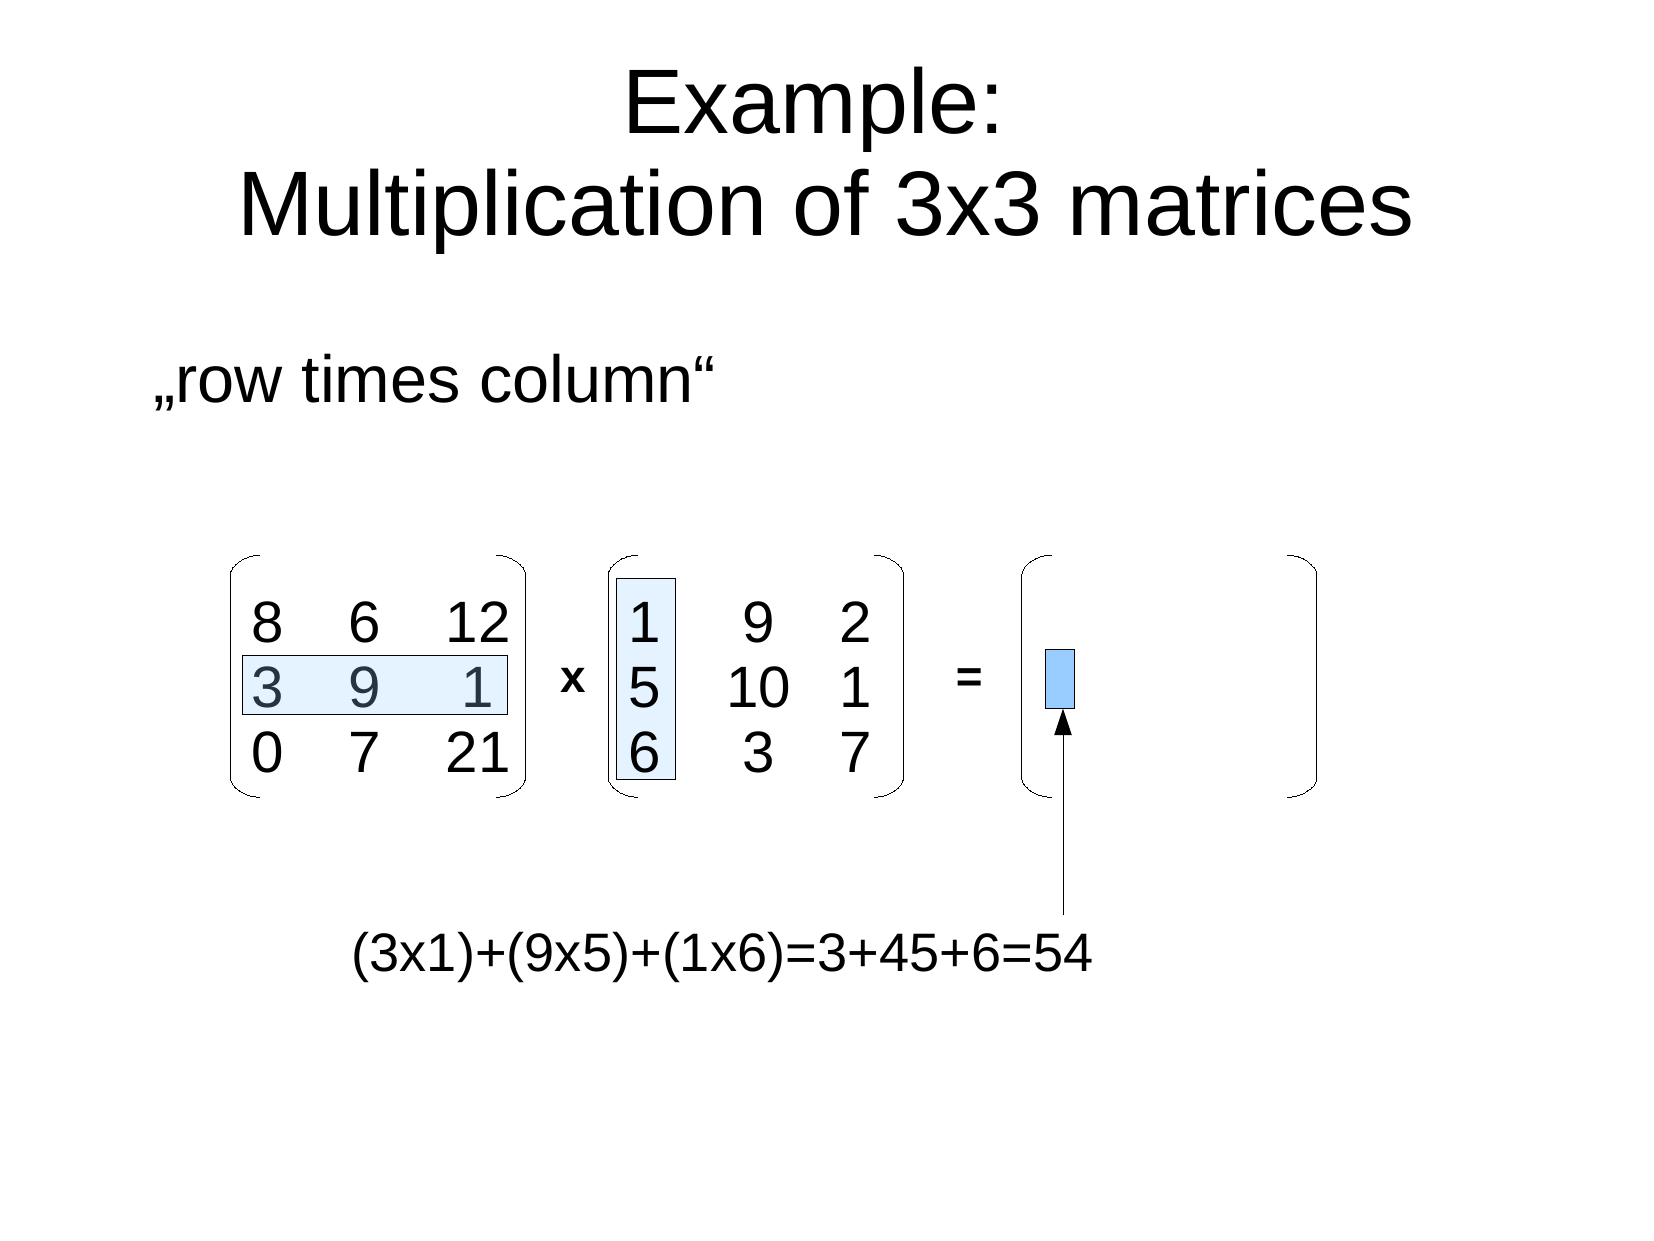

# Example: Multiplication of 3x3 matrices
„row times column“
8 6 12
3 9 1
0 7 21
1 9 2
5 10 1
6 3 7
x
=
(3x1)+(9x5)+(1x6)=3+45+6=54